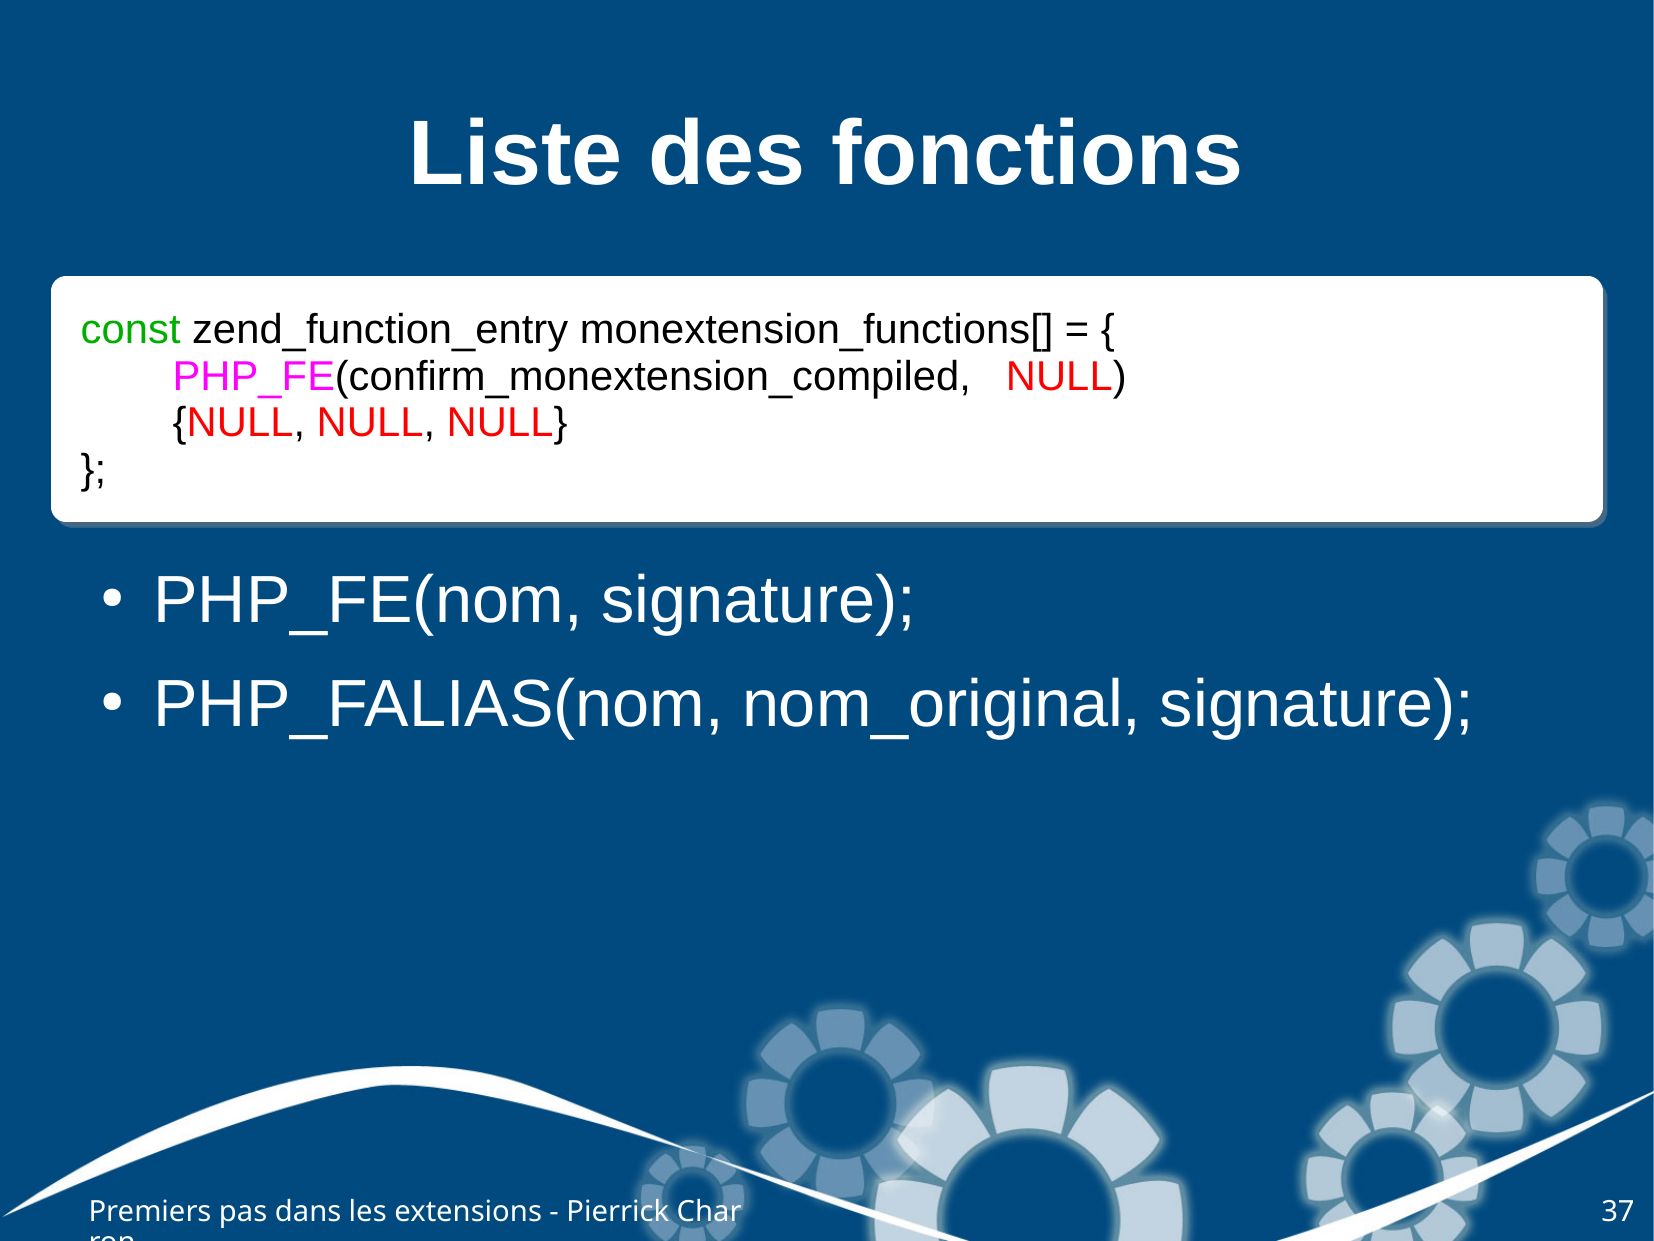

# Liste des fonctions
const zend_function_entry monextension_functions[] = {
 PHP_FE(confirm_monextension_compiled, NULL)
 {NULL, NULL, NULL}
};
PHP_FE(nom, signature);
PHP_FALIAS(nom, nom_original, signature);
Premiers pas dans les extensions - Pierrick Charron
37